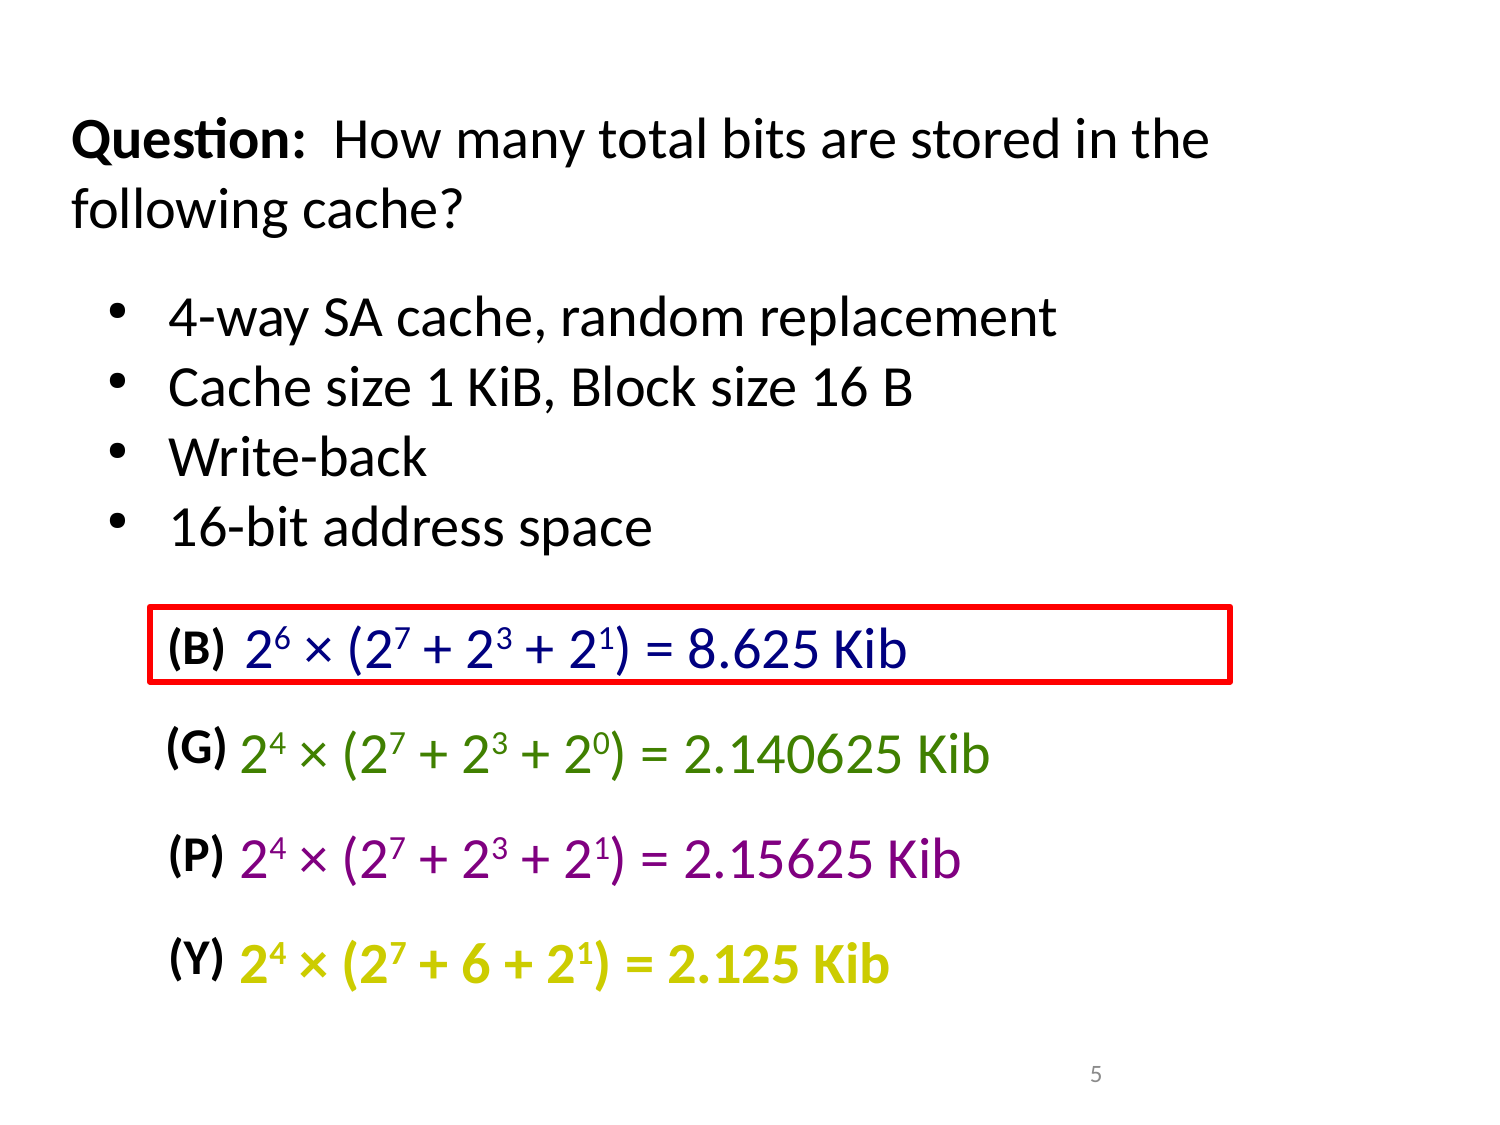

Question: How many total bits are stored in the following cache?
 4-way SA cache, random replacement
 Cache size 1 KiB, Block size 16 B
 Write-back
 16-bit address space
26 × (27 + 23 + 21) = 8.625 Kib
(B)
(G)
24 × (27 + 23 + 20) = 2.140625 Kib
24 × (27 + 23 + 21) = 2.15625 Kib
(P)
(Y)
24 × (27 + 6 + 21) = 2.125 Kib